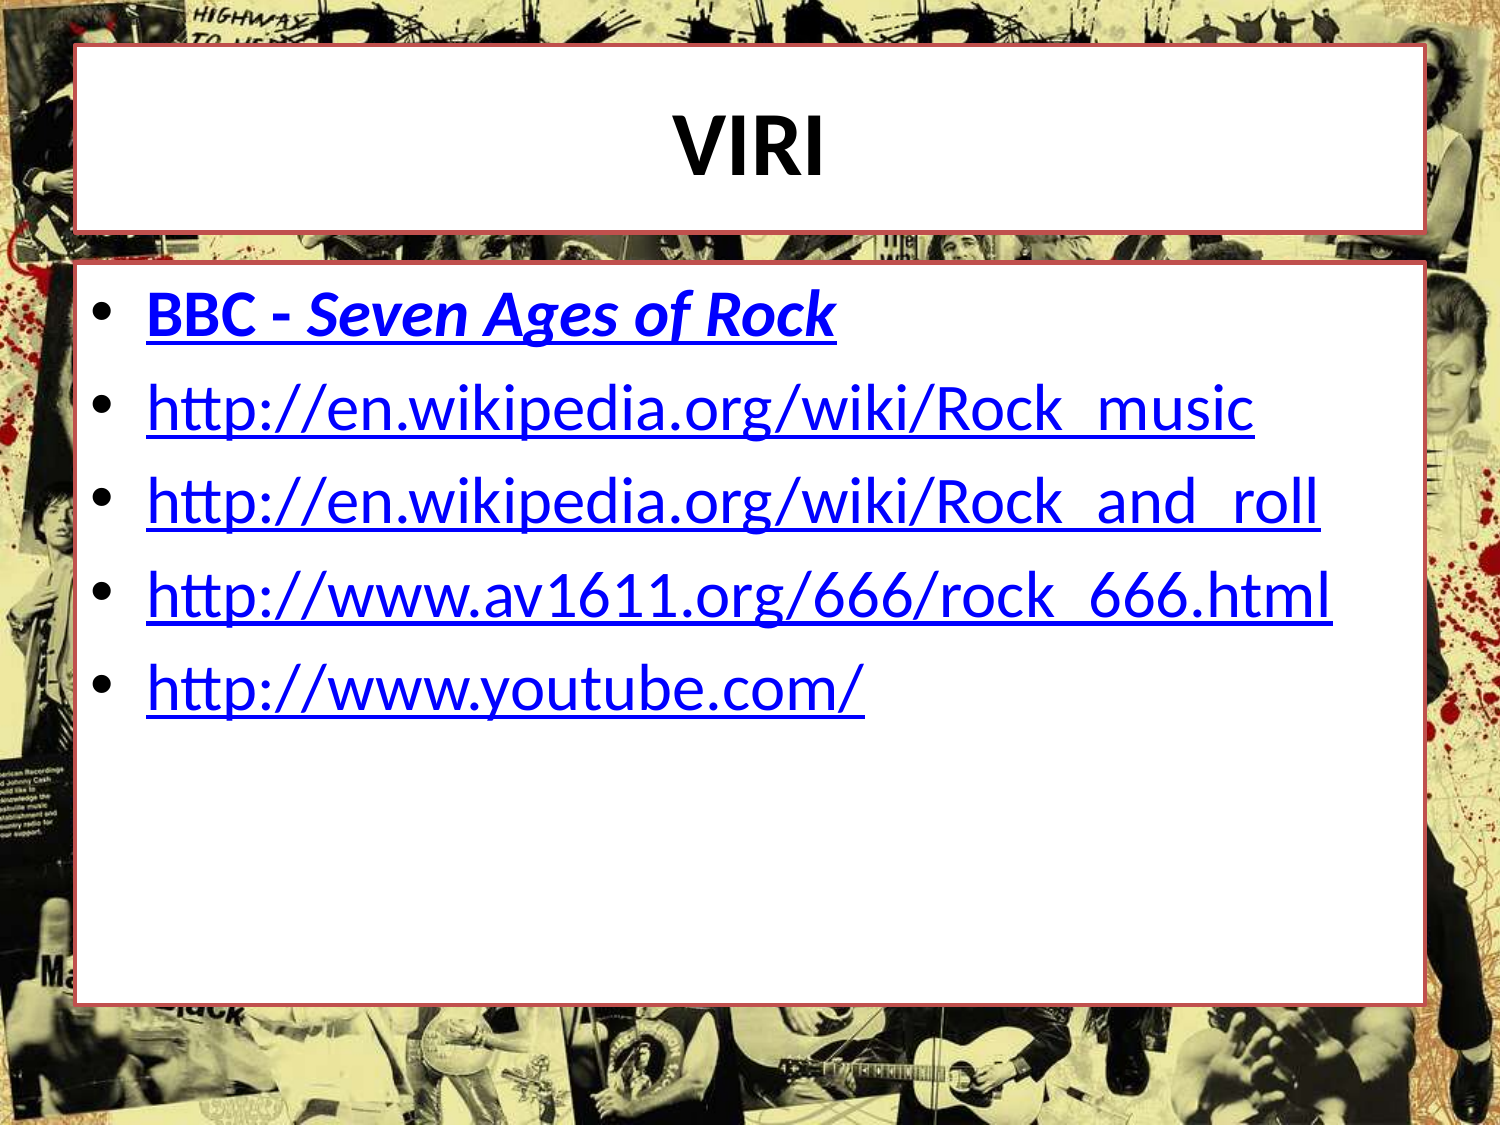

# VIRI
BBC - Seven Ages of Rock
http://en.wikipedia.org/wiki/Rock_music
http://en.wikipedia.org/wiki/Rock_and_roll
http://www.av1611.org/666/rock_666.html
http://www.youtube.com/